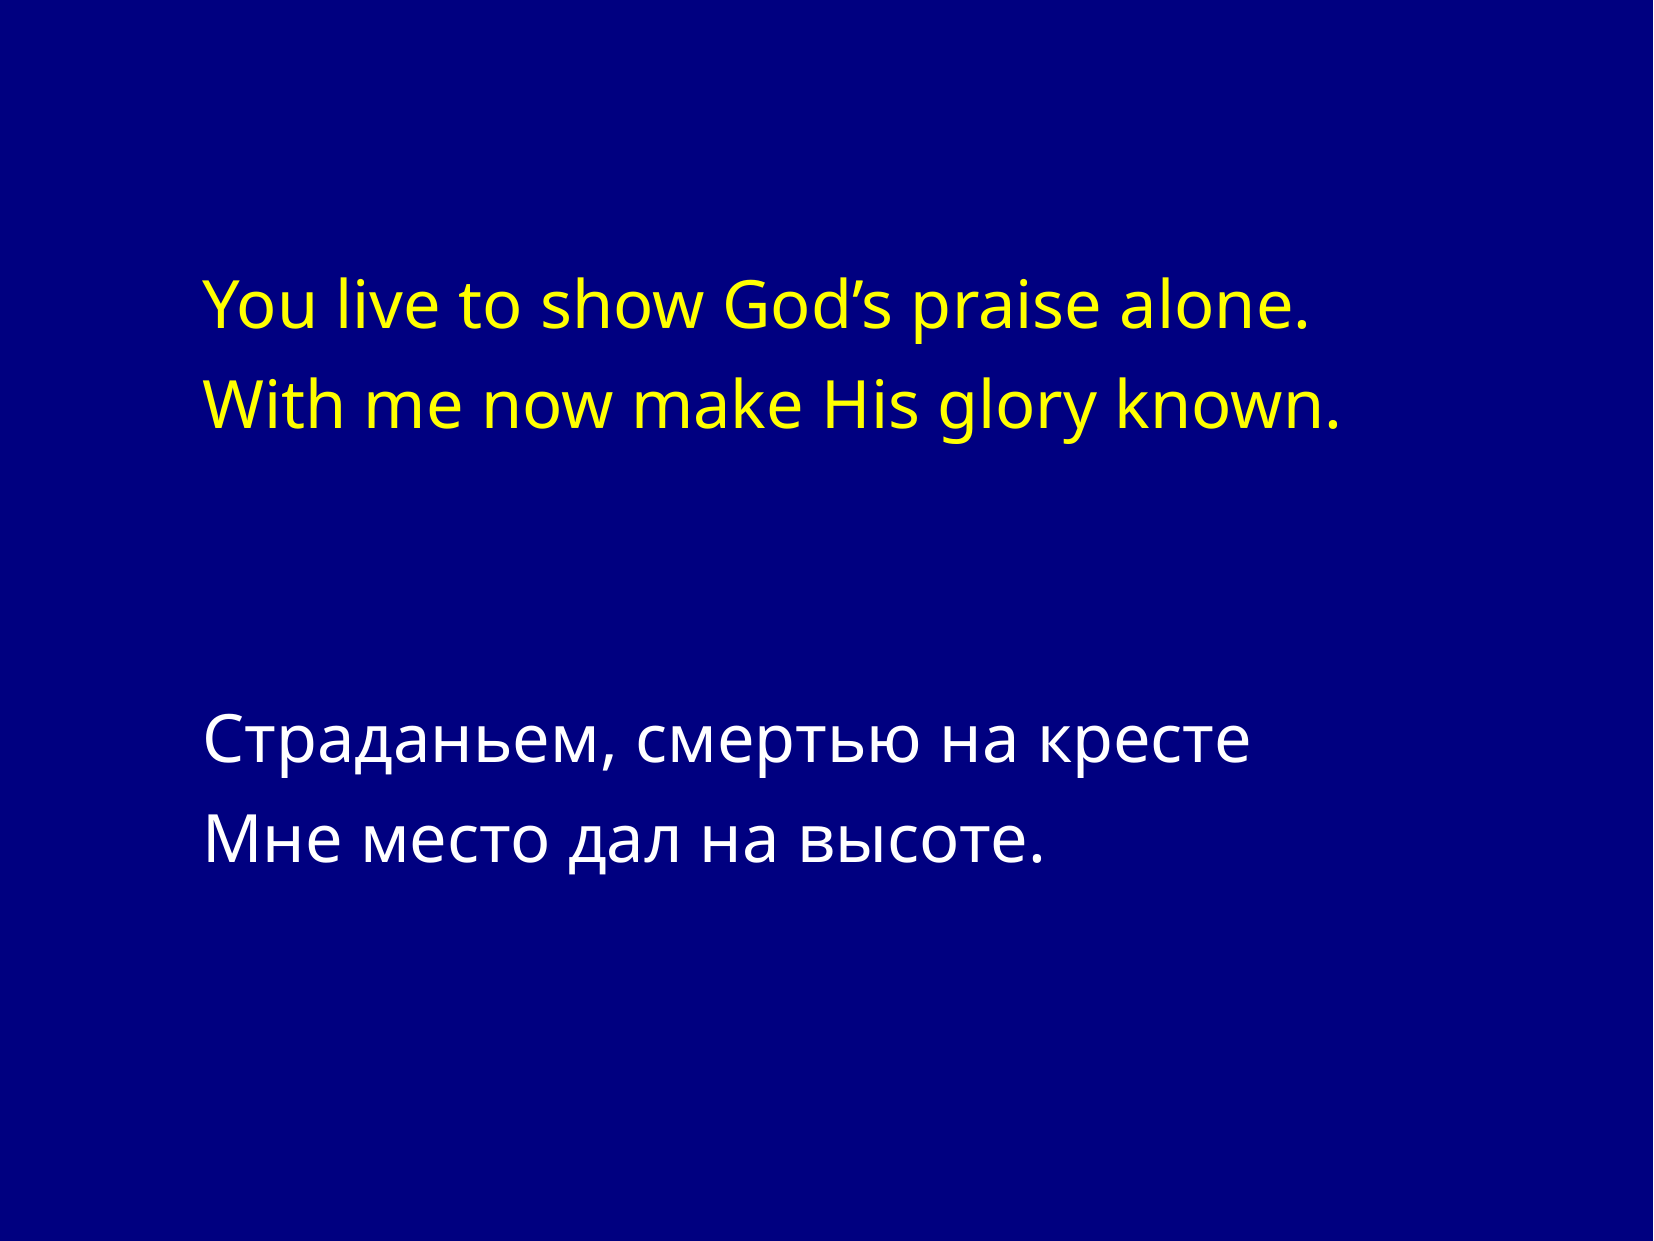

You live to show God’s praise alone.
	With me now make His glory known.
	Страданьем, смертью на кресте
	Мне место дал на высоте.